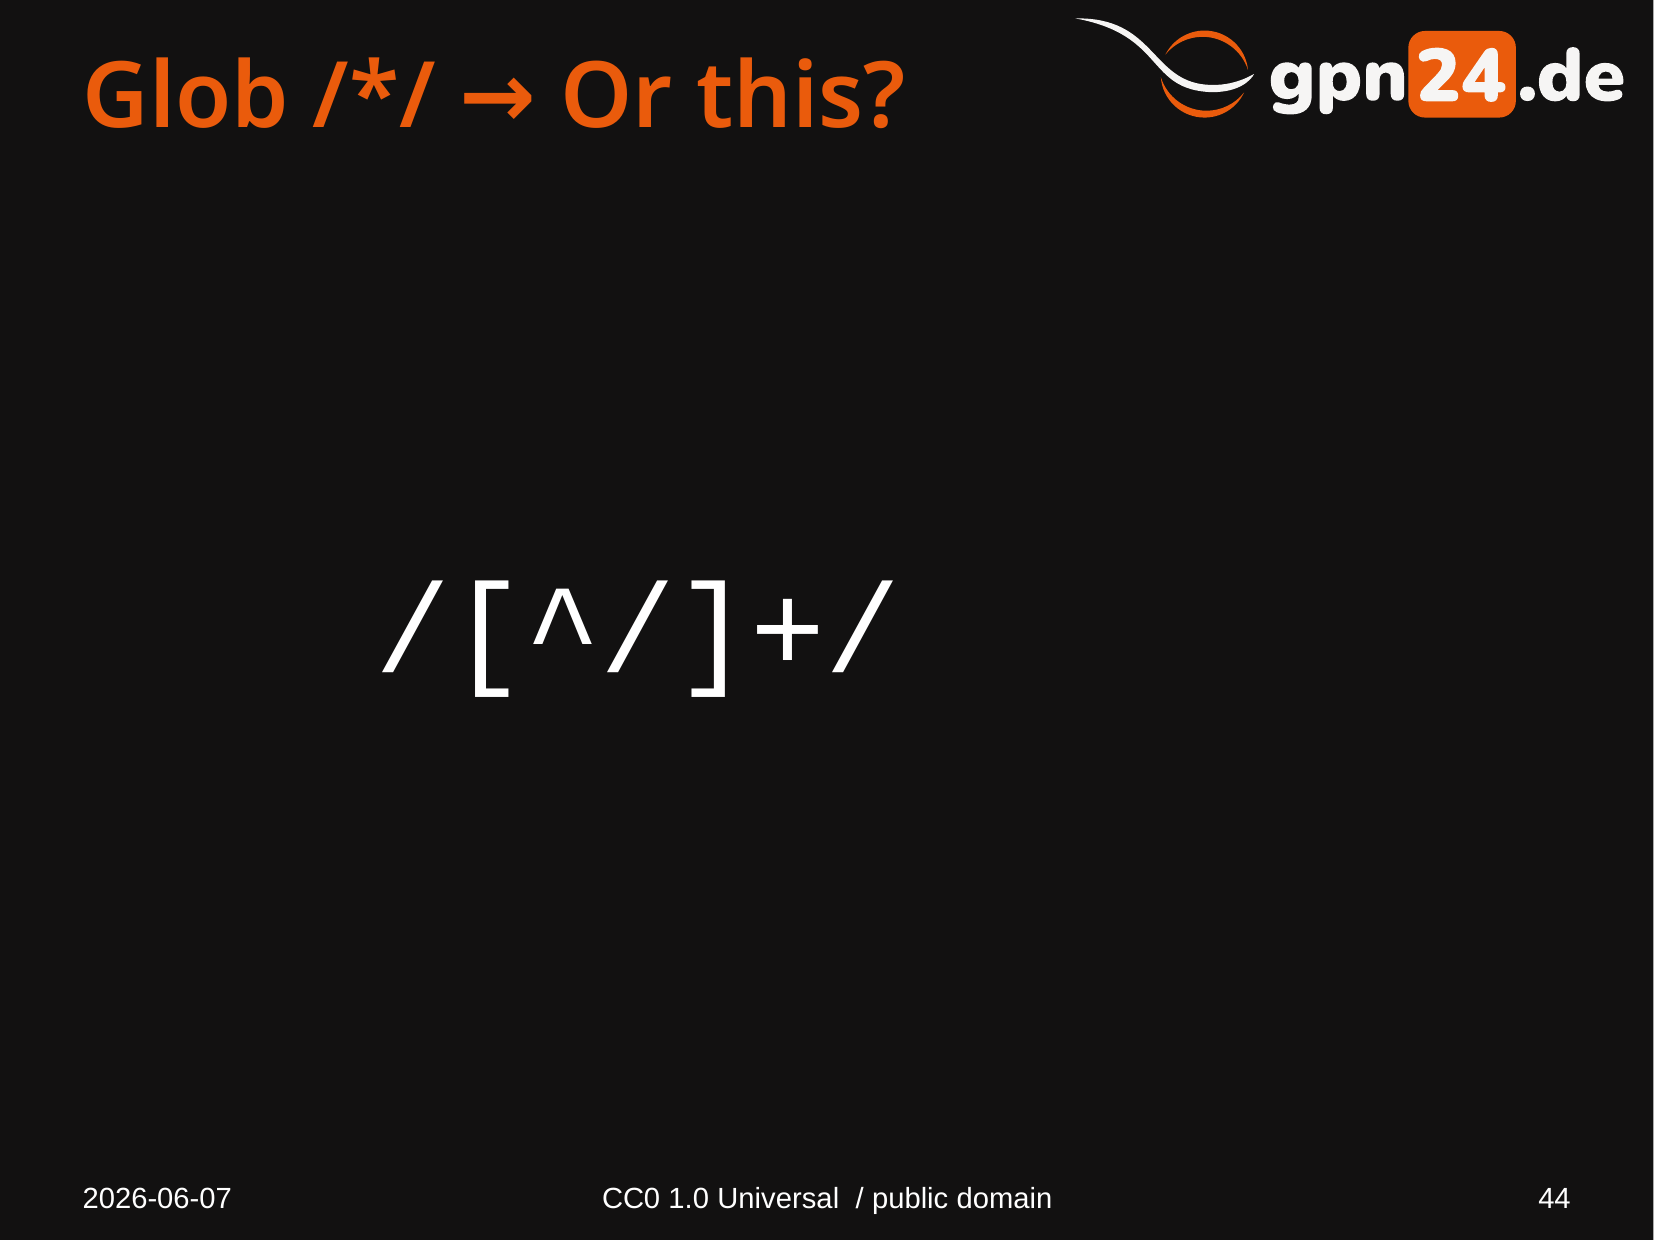

# Glob /*/ → Or this?
/[^/]+/
2026-06-07
CC0 1.0 Universal / public domain
44